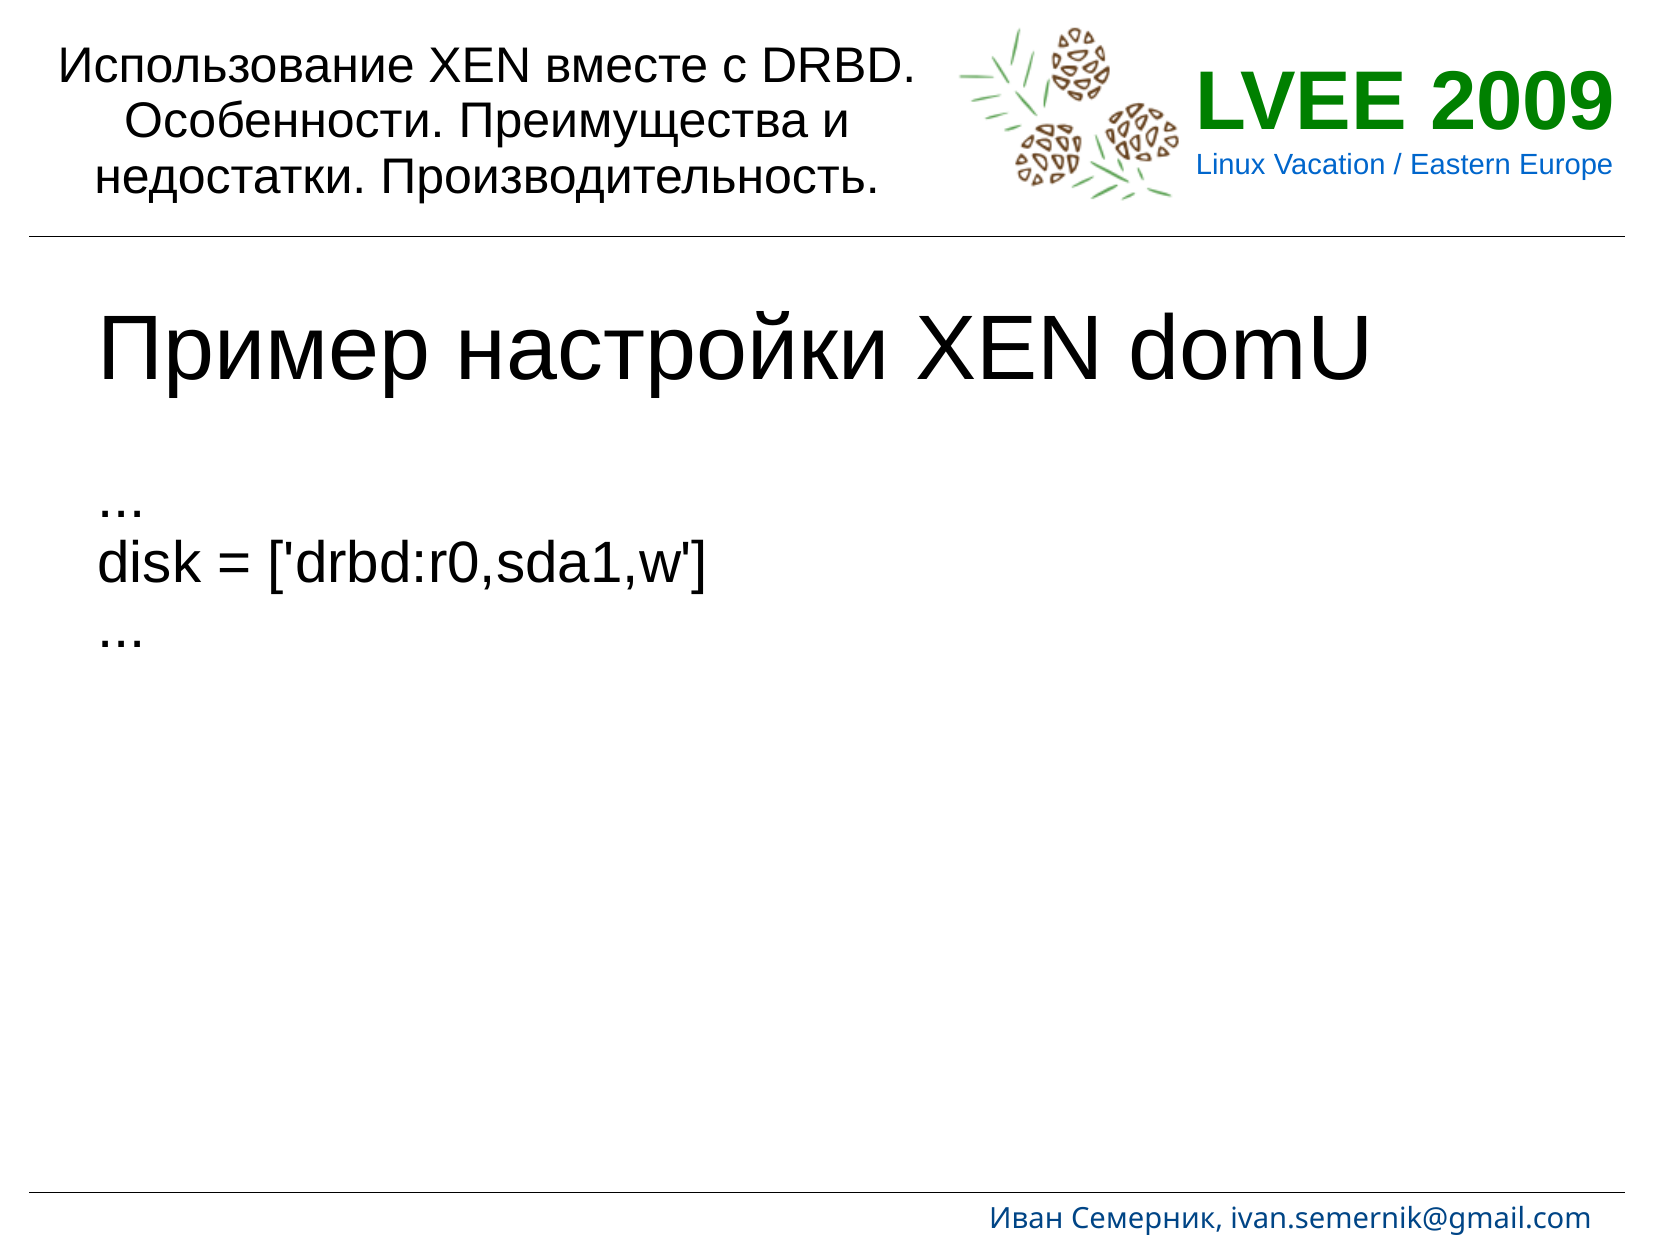

Использование XEN вместе с DRBD. Особенности. Преимущества и недостатки. Производительность.
LVEE 2009
Linux Vacation / Eastern Europe
Пример настройки XEN domU
...
disk = ['drbd:r0,sda1,w']
...
Иван Семерник, ivan.semernik@gmail.com